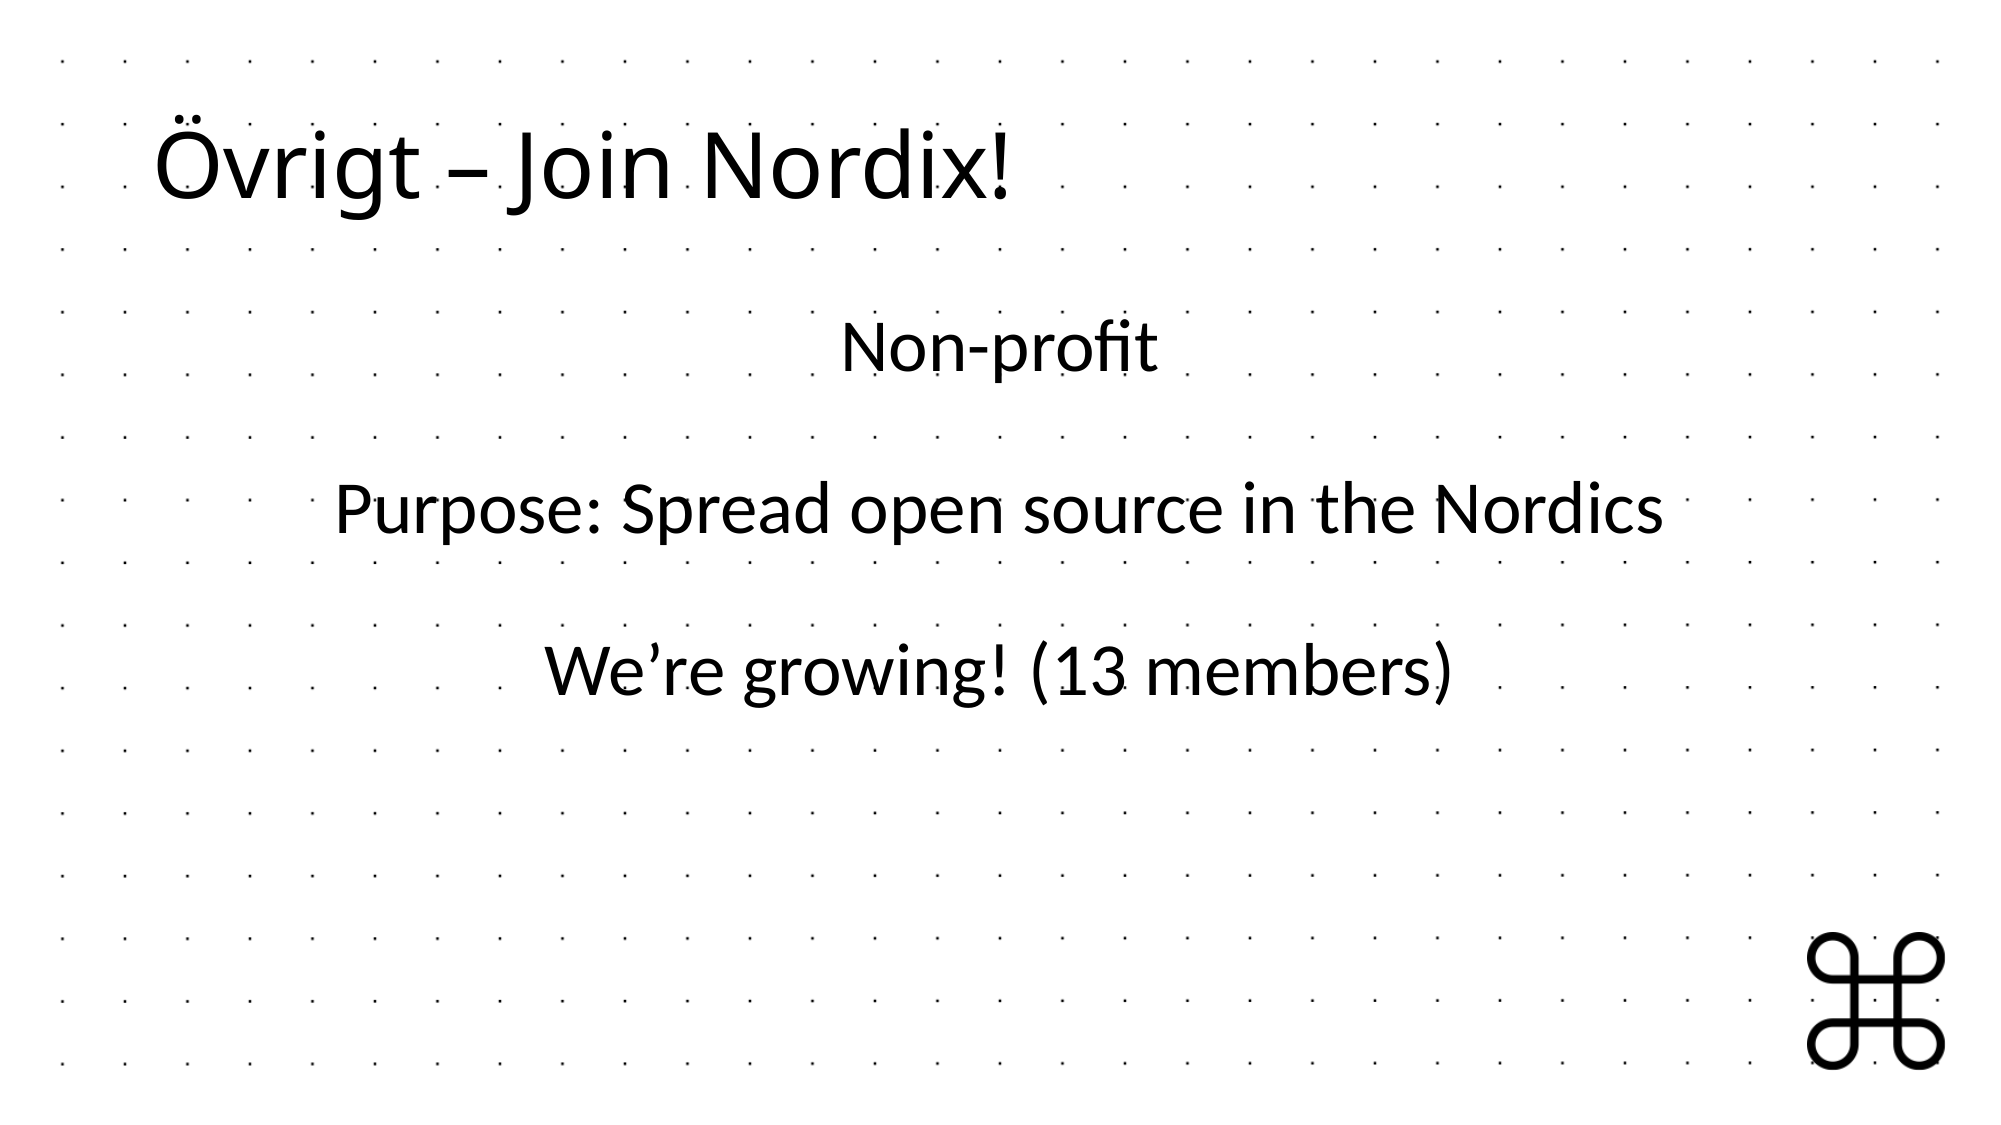

Övrigt – Join Nordix!
Non-profit
Purpose: Spread open source in the Nordics
We’re growing! (13 members)